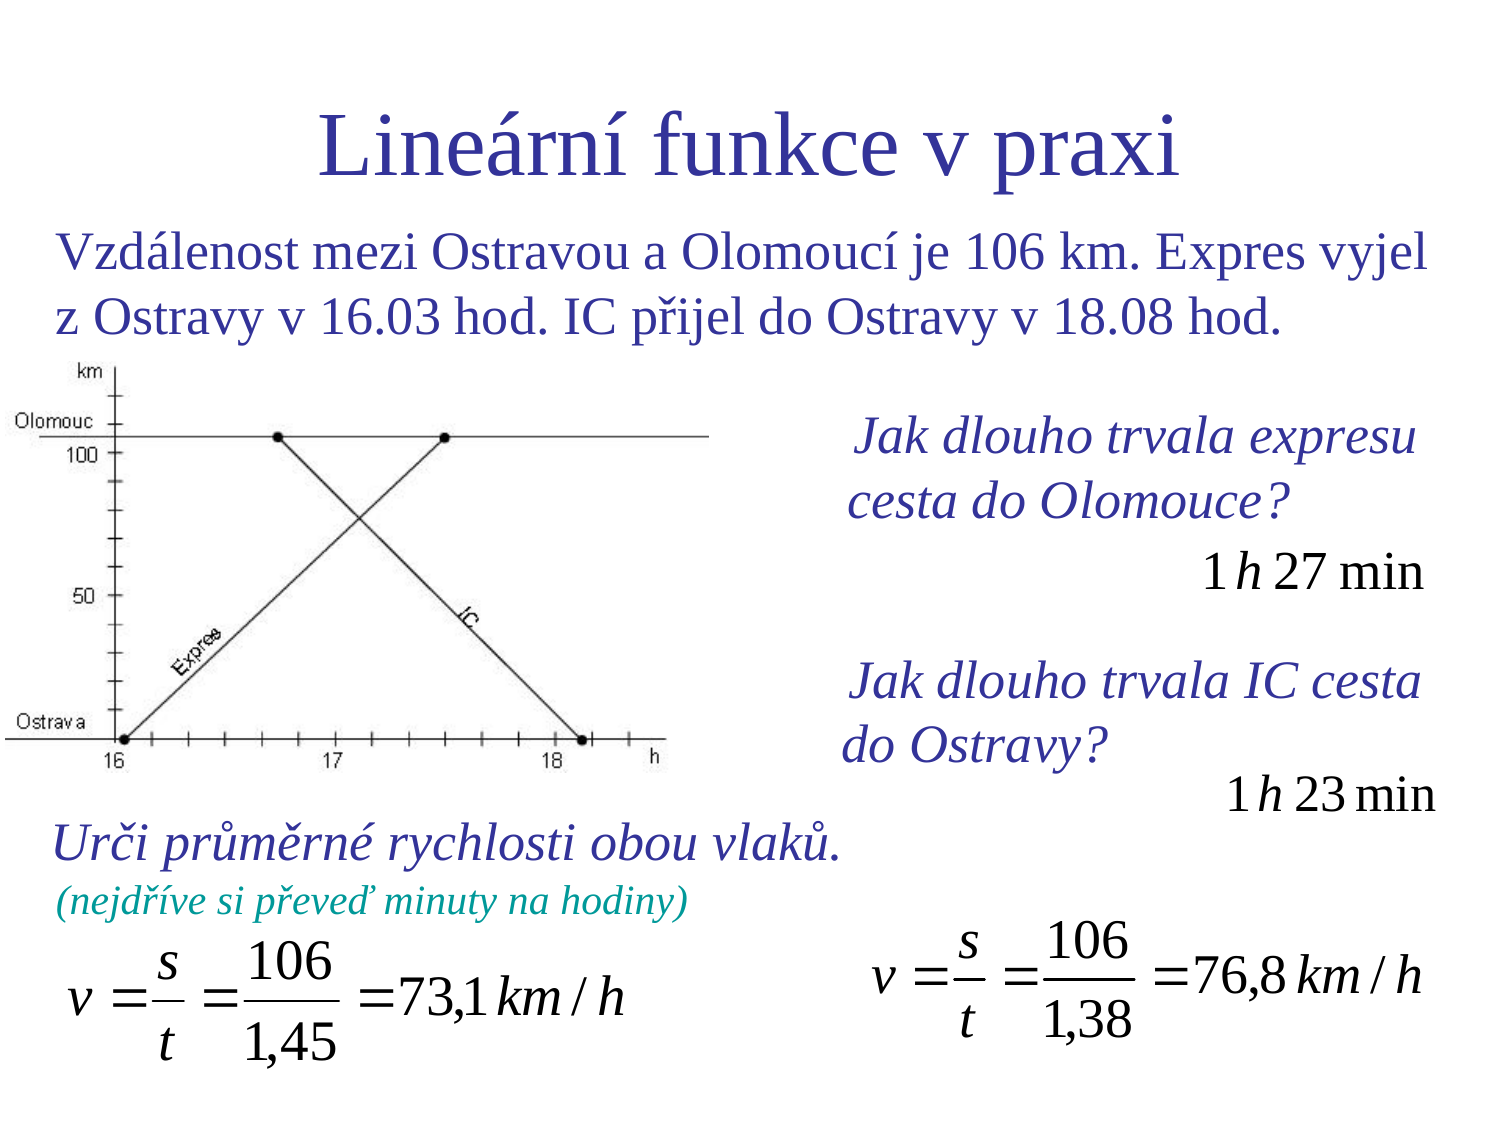

Lineární funkce v praxi
Vzdálenost mezi Ostravou a Olomoucí je 106 km. Expres vyjel z Ostravy v 16.03 hod. IC přijel do Ostravy v 18.08 hod.
 Jak dlouho trvala expresu cesta do Olomouce?
 Jak dlouho trvala IC cesta do Ostravy?
 Urči průměrné rychlosti obou vlaků.
(nejdříve si převeď minuty na hodiny)